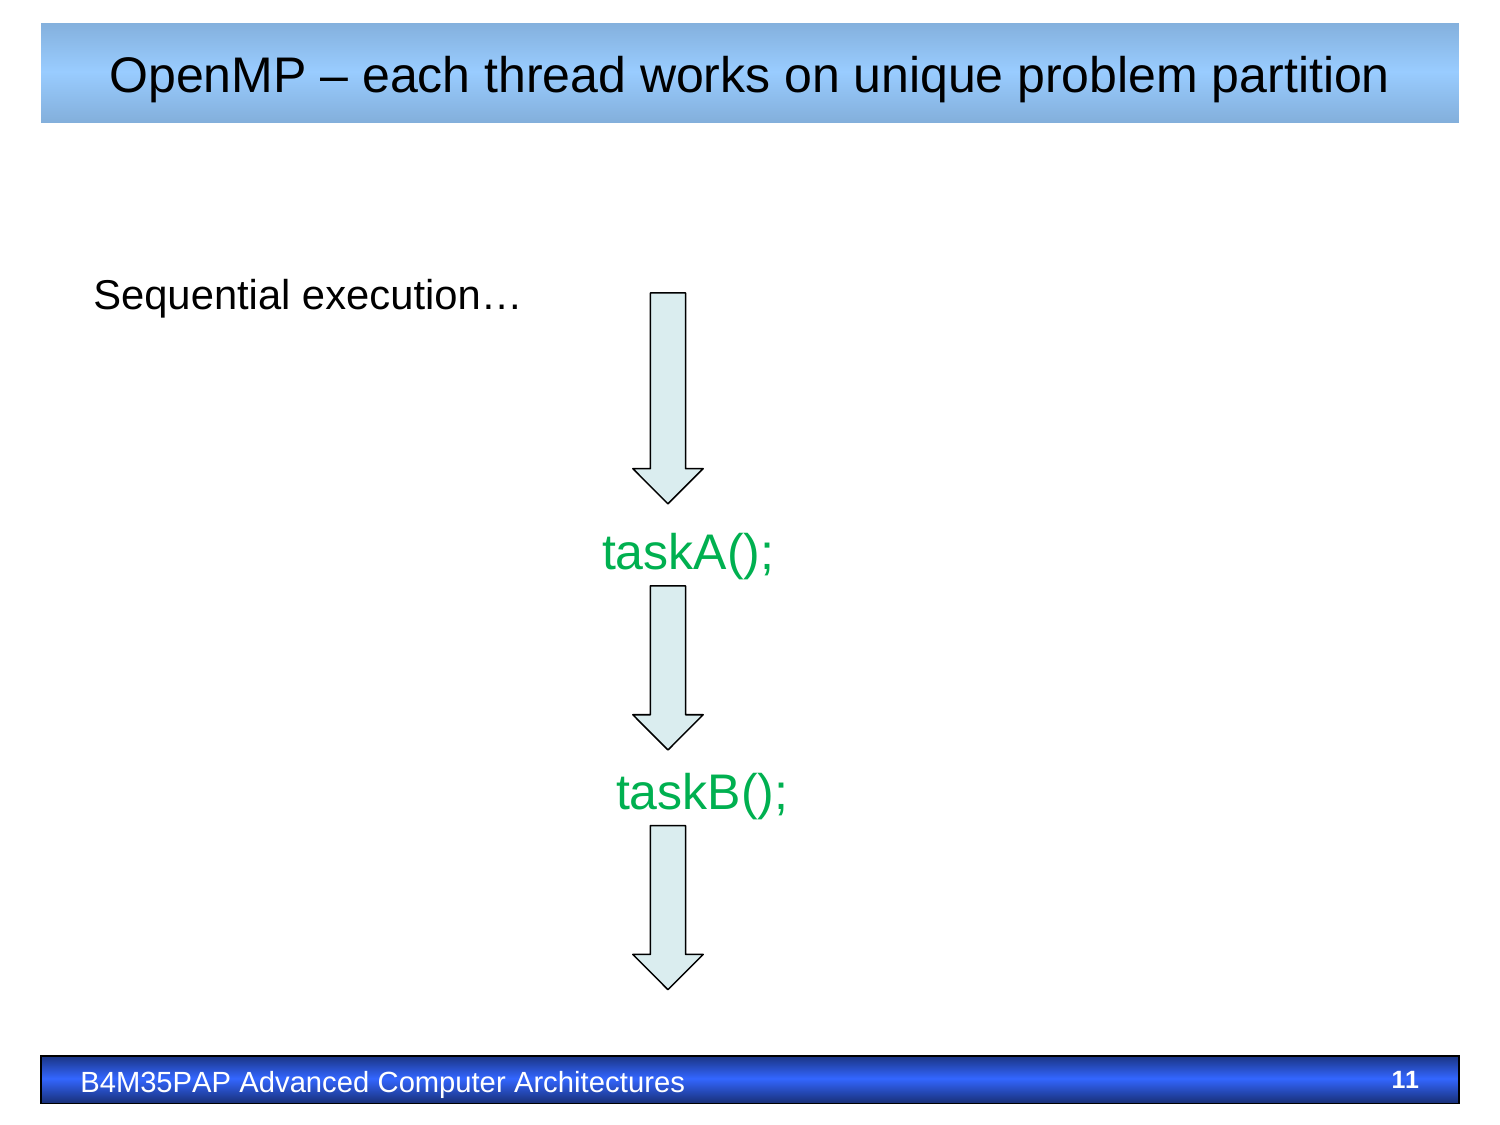

# OpenMP – each thread works on unique problem partition
 taskA();
 taskB();
Sequential execution…